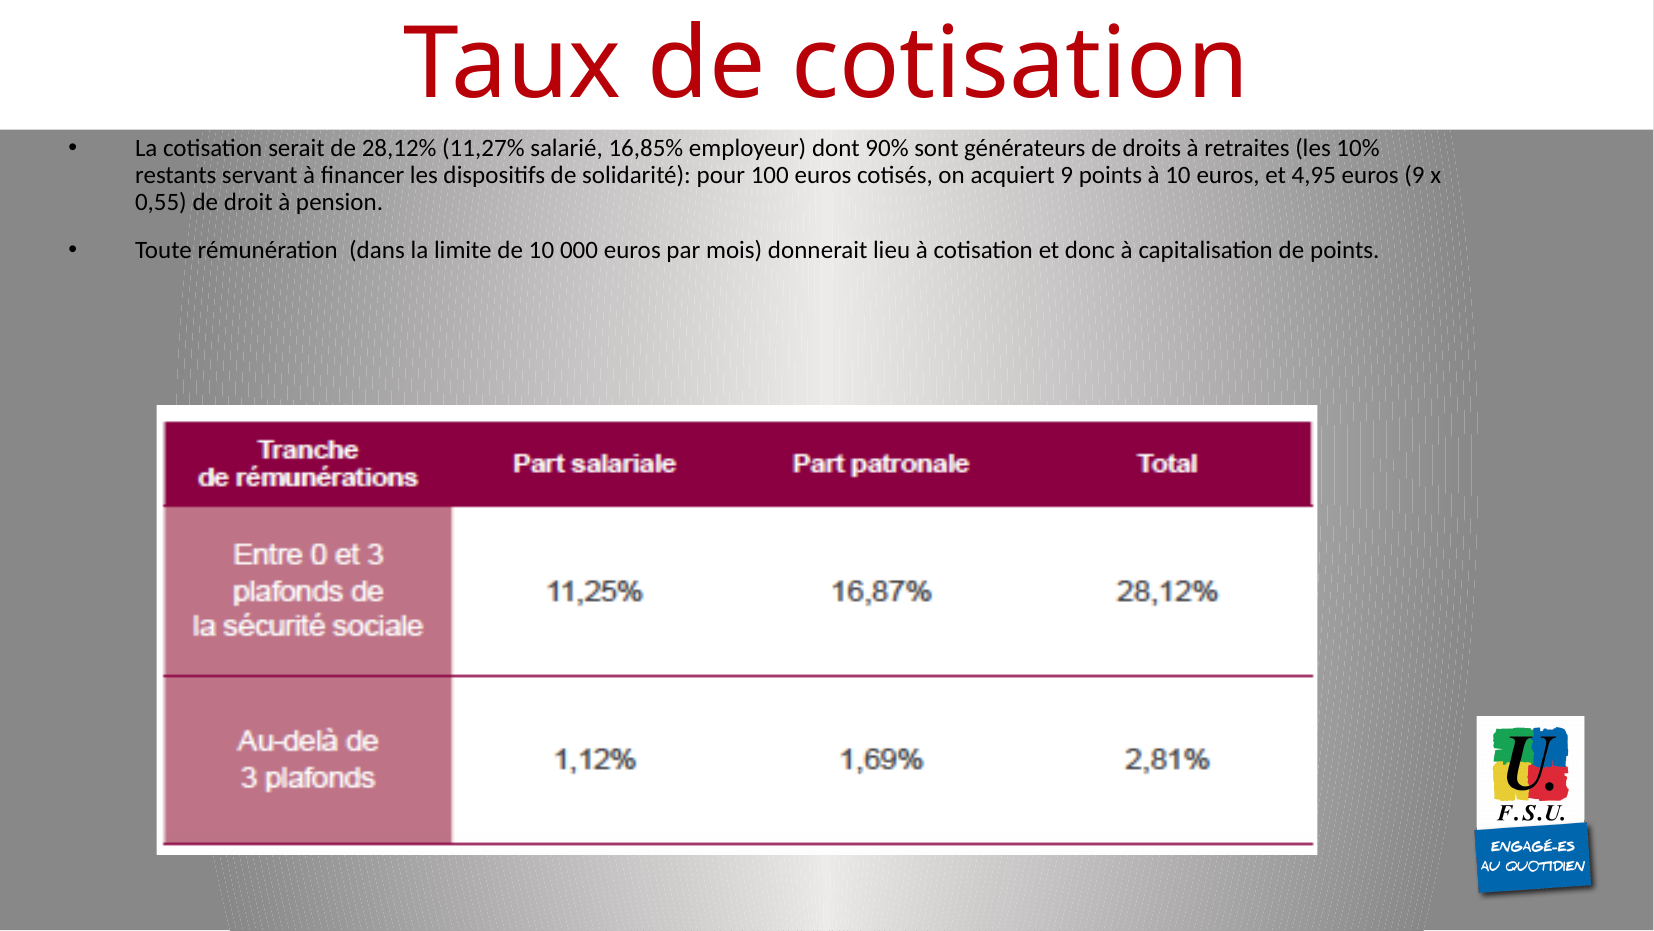

# Taux de cotisation
La cotisation serait de 28,12% (11,27% salarié, 16,85% employeur) dont 90% sont générateurs de droits à retraites (les 10% restants servant à financer les dispositifs de solidarité): pour 100 euros cotisés, on acquiert 9 points à 10 euros, et 4,95 euros (9 x 0,55) de droit à pension.
Toute rémunération (dans la limite de 10 000 euros par mois) donnerait lieu à cotisation et donc à capitalisation de points.